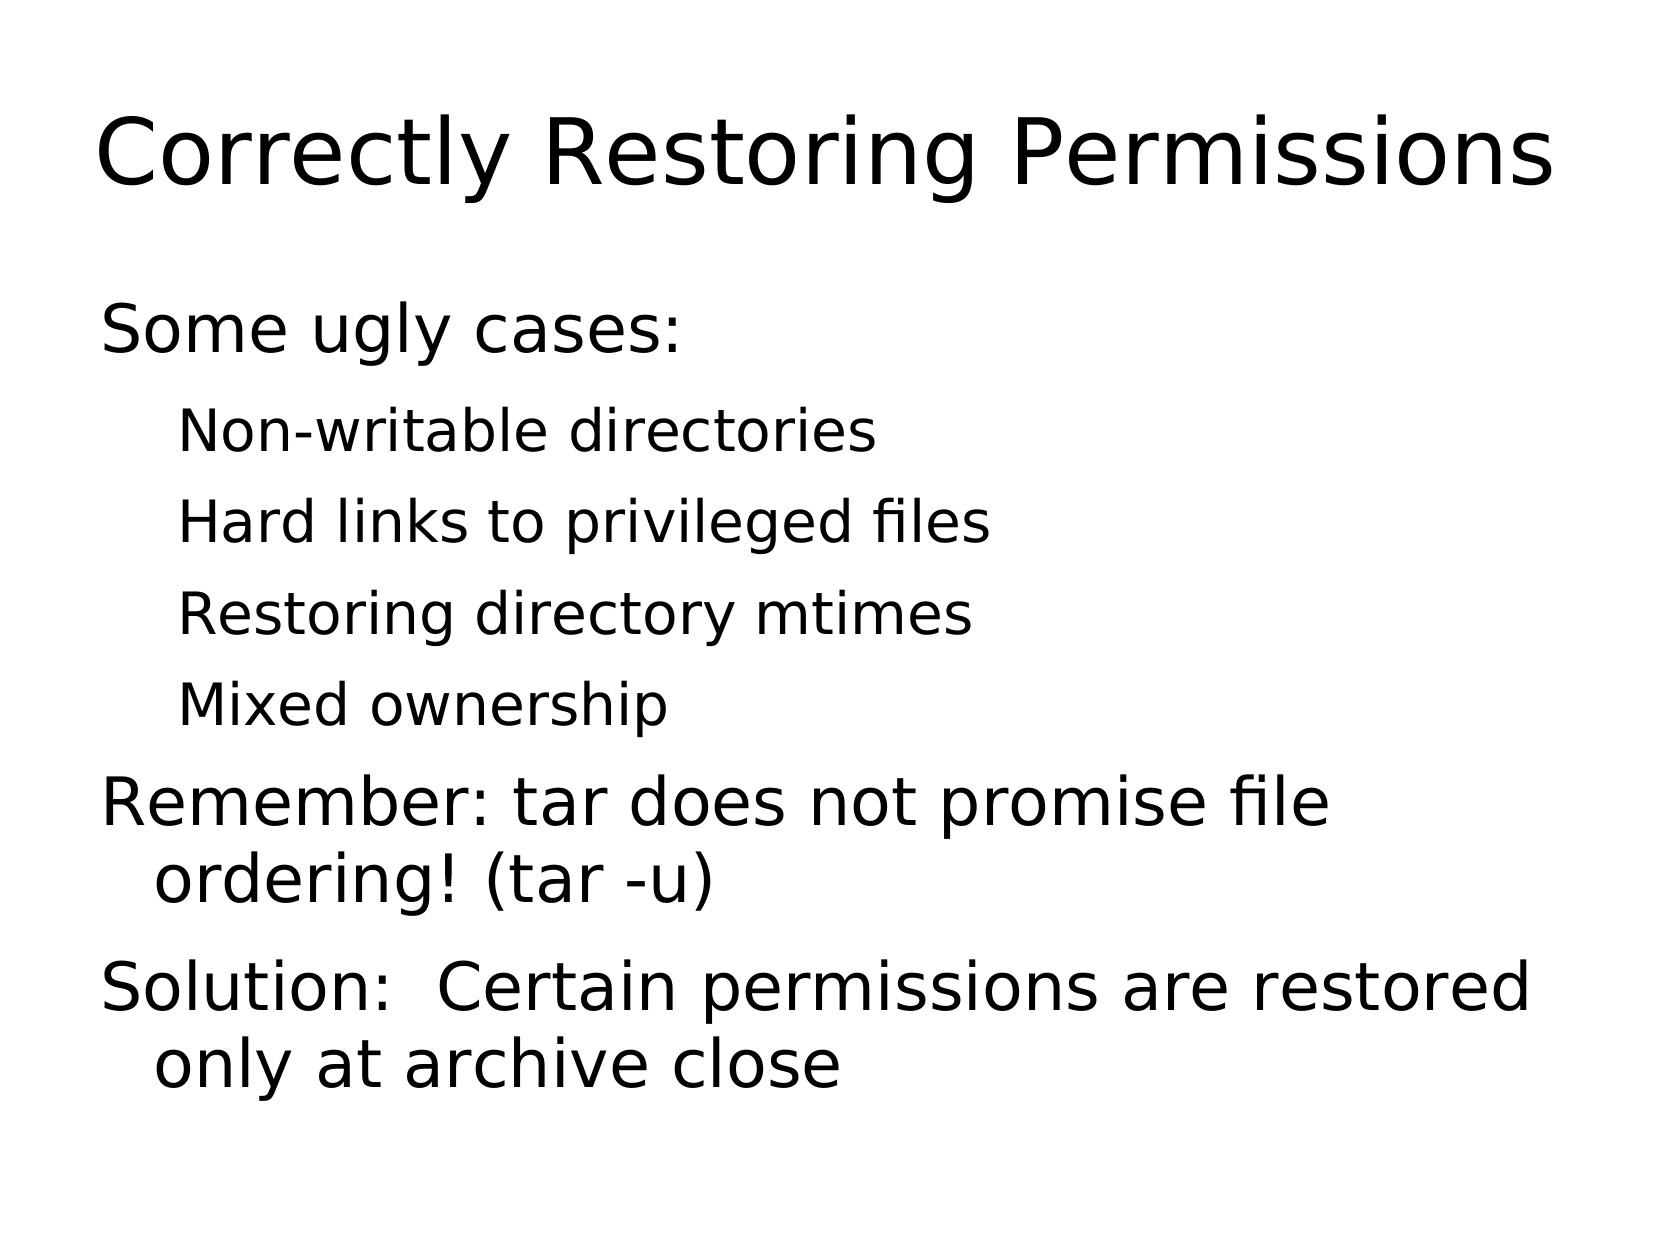

# Correctly Restoring Permissions
Some ugly cases:
Non-writable directories
Hard links to privileged files
Restoring directory mtimes
Mixed ownership
Remember: tar does not promise file ordering! (tar -u)
Solution: Certain permissions are restored only at archive close